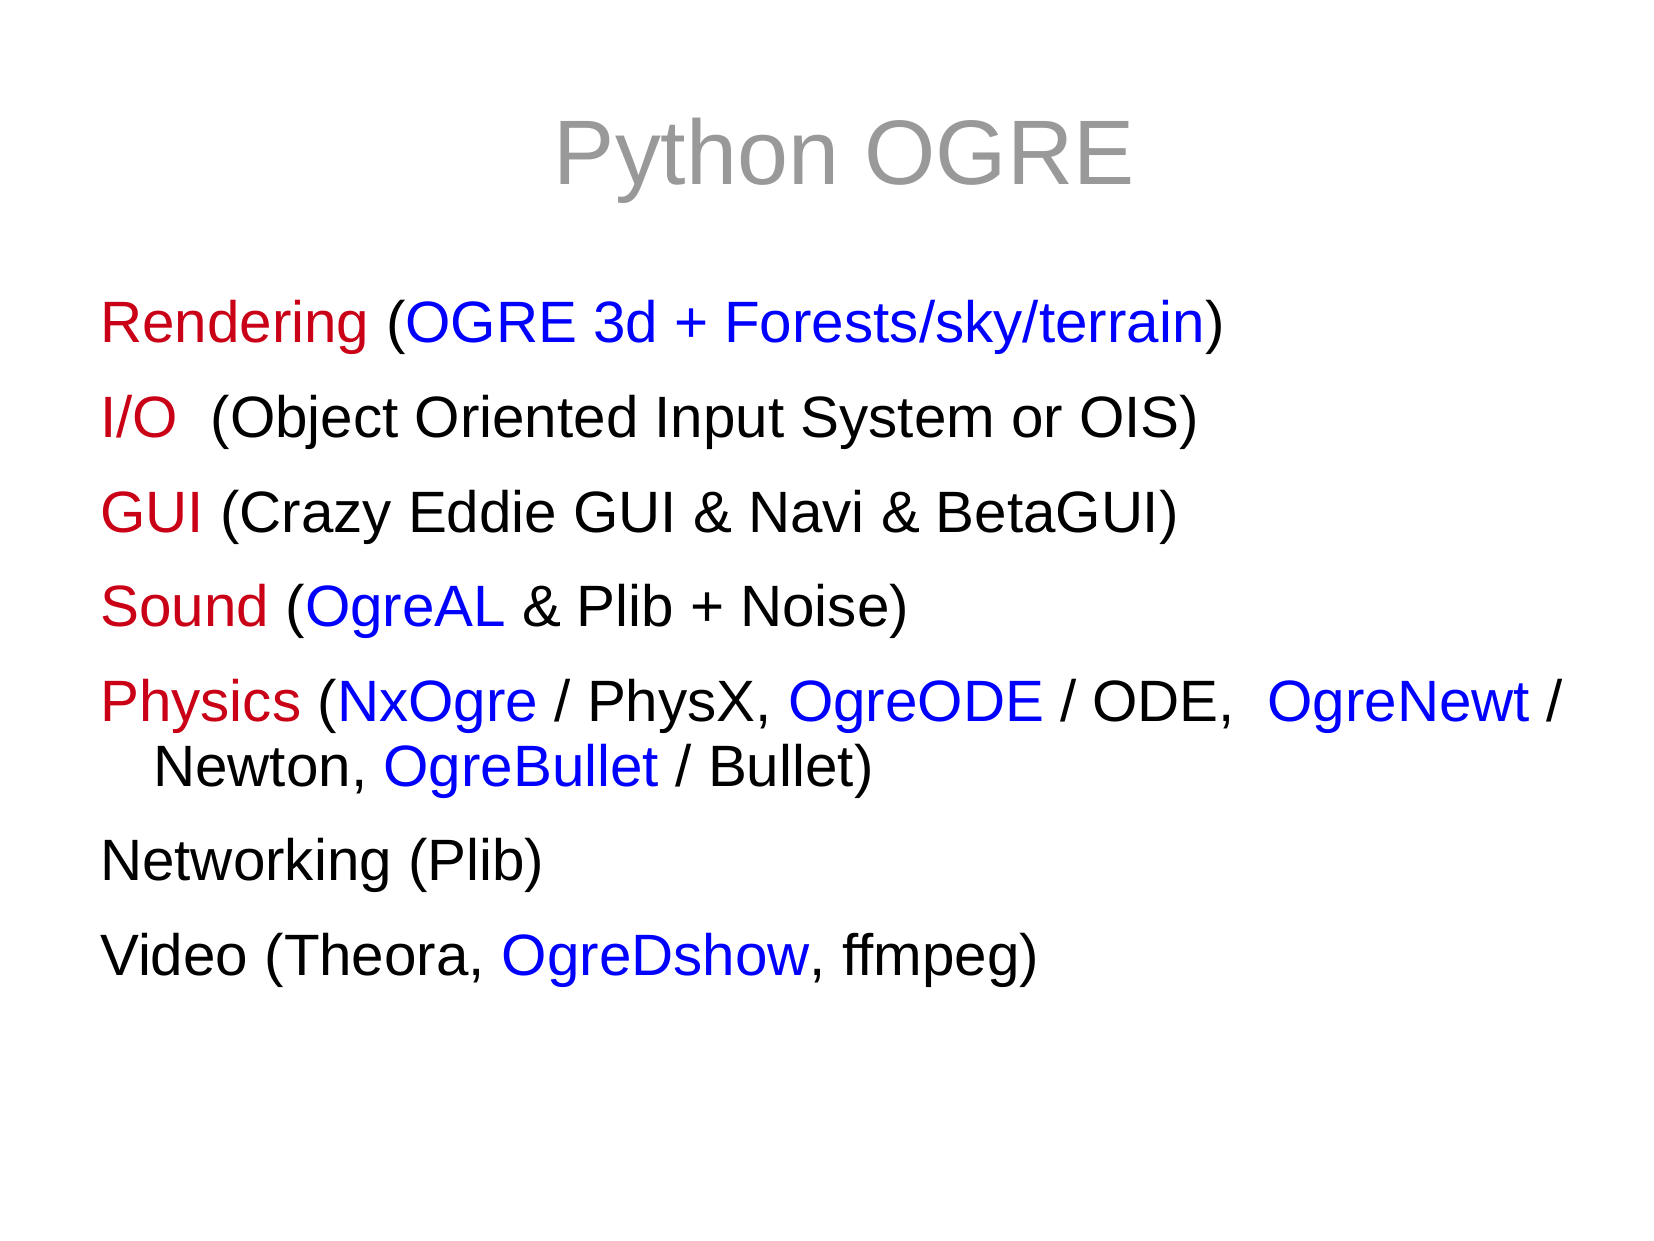

Python OGRE
# Rendering (OGRE 3d + Forests/sky/terrain)
I/O (Object Oriented Input System or OIS)
GUI (Crazy Eddie GUI & Navi & BetaGUI)
Sound (OgreAL & Plib + Noise)
Physics (NxOgre / PhysX, OgreODE / ODE, OgreNewt / Newton, OgreBullet / Bullet)
Networking (Plib)
Video (Theora, OgreDshow, ffmpeg)